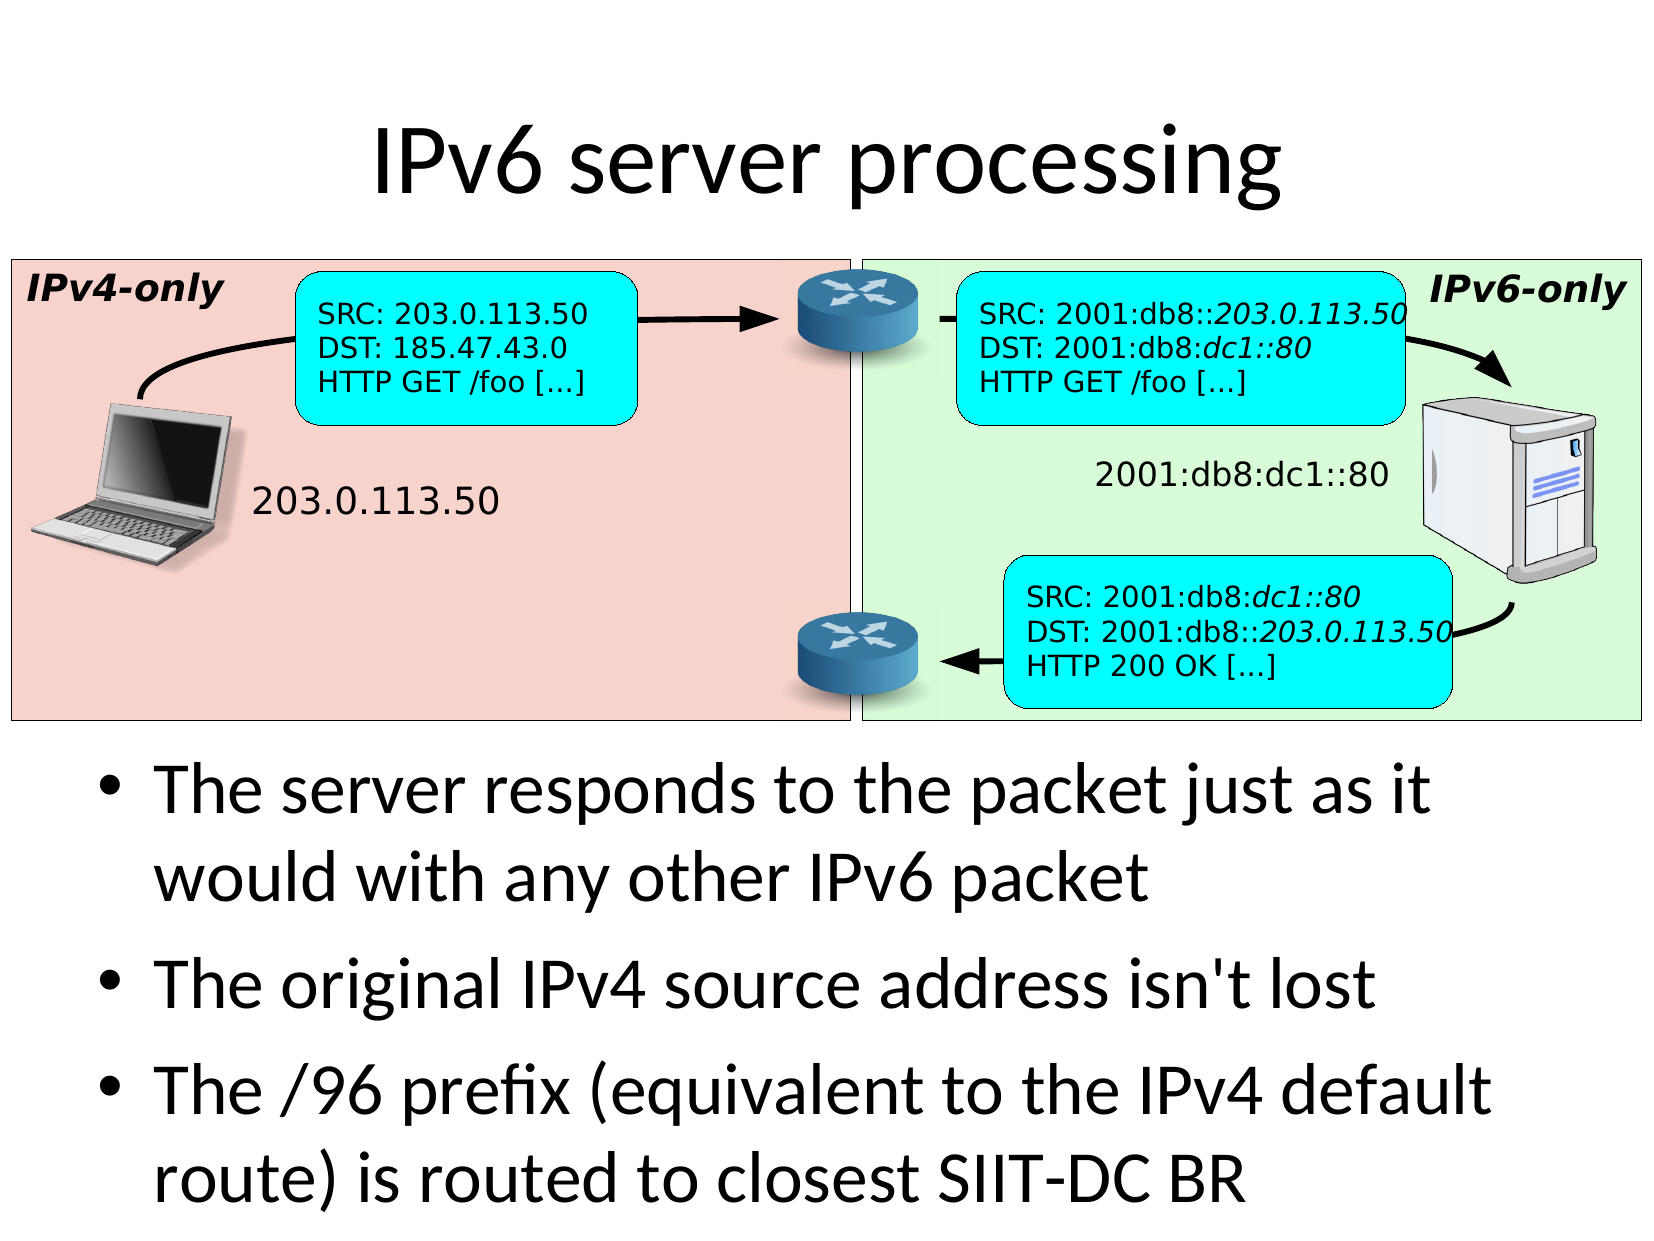

# IPv6 server processing
IPv4-only
IPv6-only
SRC: 203.0.113.50
DST: 185.47.43.0
HTTP GET /foo [...]
SRC: 2001:db8::203.0.113.50
DST: 2001:db8:dc1::80
HTTP GET /foo [...]
2001:db8:dc1::80
203.0.113.50
SRC: 2001:db8:dc1::80
DST: 2001:db8::203.0.113.50
HTTP 200 OK [...]
The server responds to the packet just as it would with any other IPv6 packet
The original IPv4 source address isn't lost
The /96 prefix (equivalent to the IPv4 default route) is routed to closest SIIT-DC BR